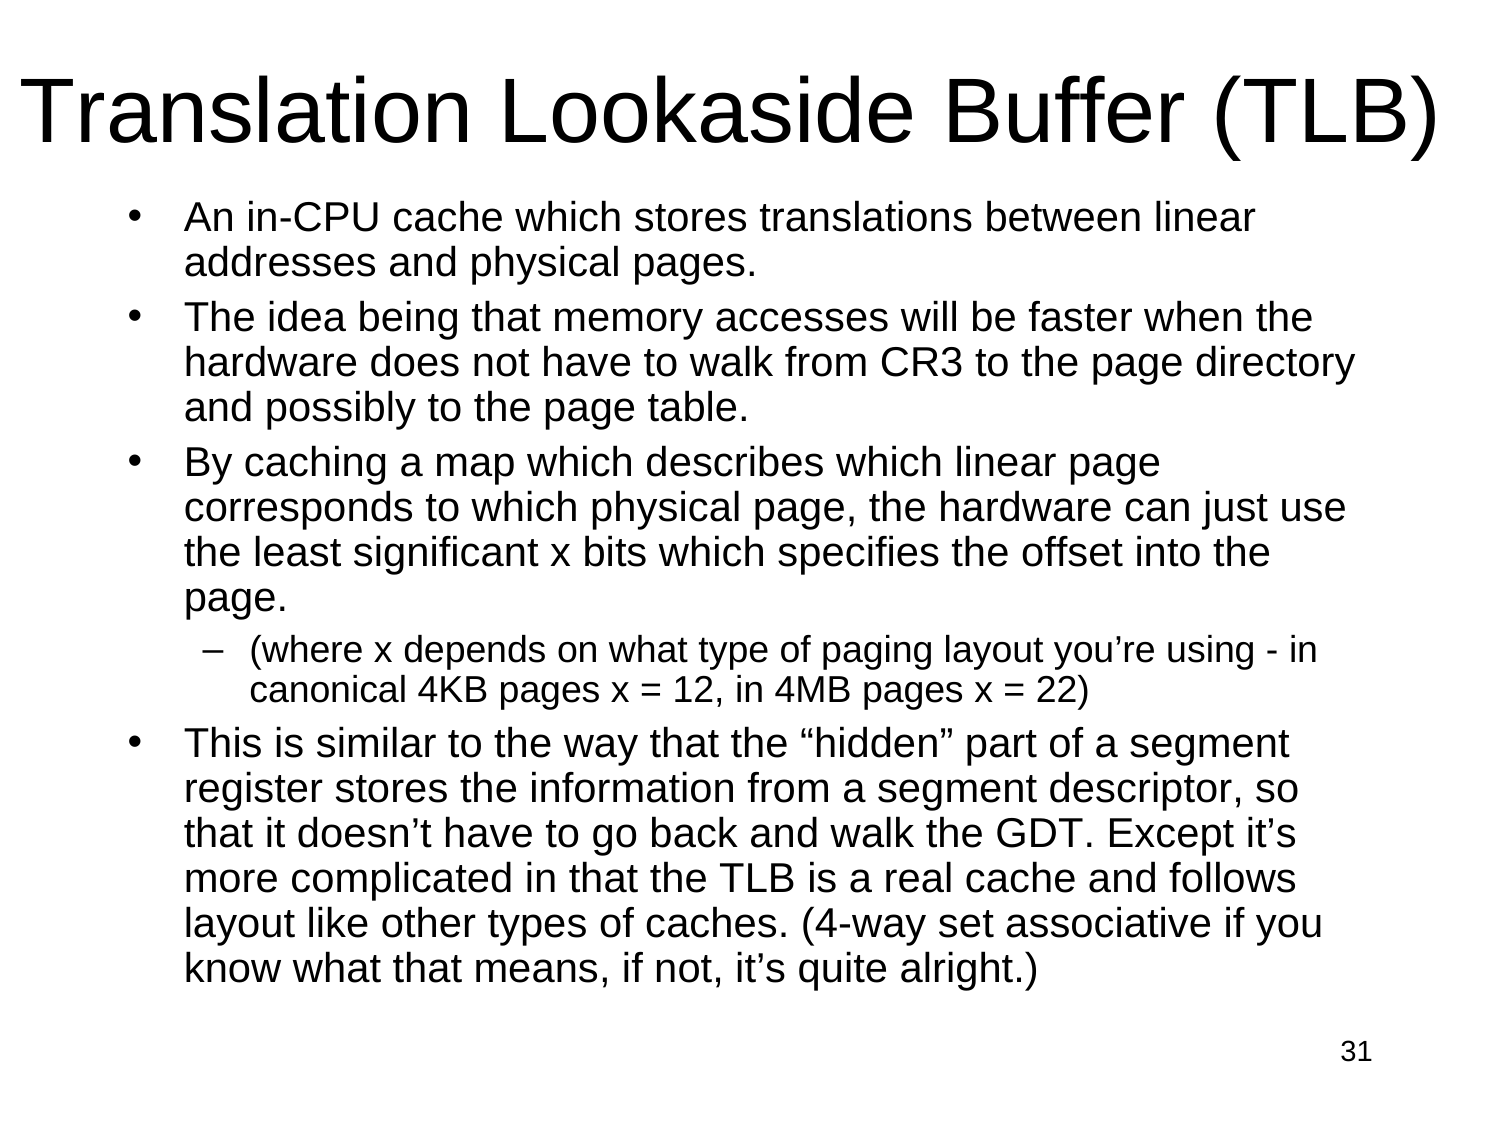

# Translation Lookaside Buffer (TLB)
An in-CPU cache which stores translations between linear addresses and physical pages.
The idea being that memory accesses will be faster when the hardware does not have to walk from CR3 to the page directory and possibly to the page table.
By caching a map which describes which linear page corresponds to which physical page, the hardware can just use the least significant x bits which specifies the offset into the page.
(where x depends on what type of paging layout you’re using - in canonical 4KB pages x = 12, in 4MB pages x = 22)
This is similar to the way that the “hidden” part of a segment register stores the information from a segment descriptor, so that it doesn’t have to go back and walk the GDT. Except it’s more complicated in that the TLB is a real cache and follows layout like other types of caches. (4-way set associative if you know what that means, if not, it’s quite alright.)